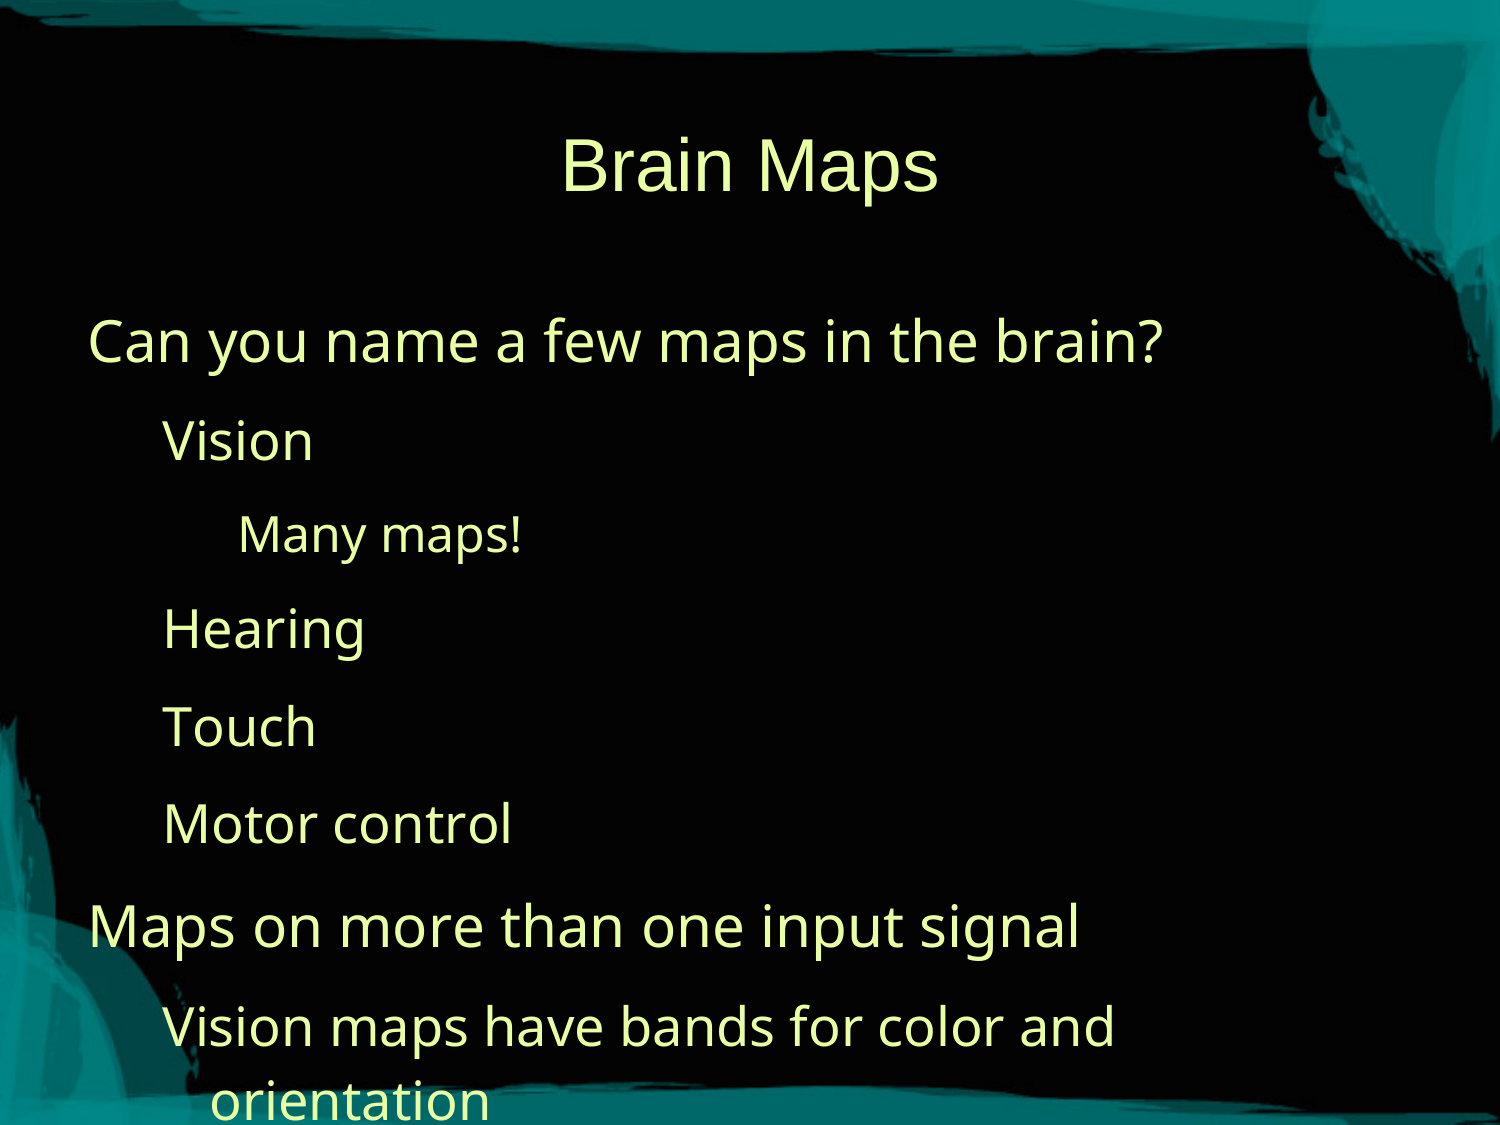

# Brain Maps
Can you name a few maps in the brain?
Vision
Many maps!
Hearing
Touch
Motor control
Maps on more than one input signal
Vision maps have bands for color and orientation